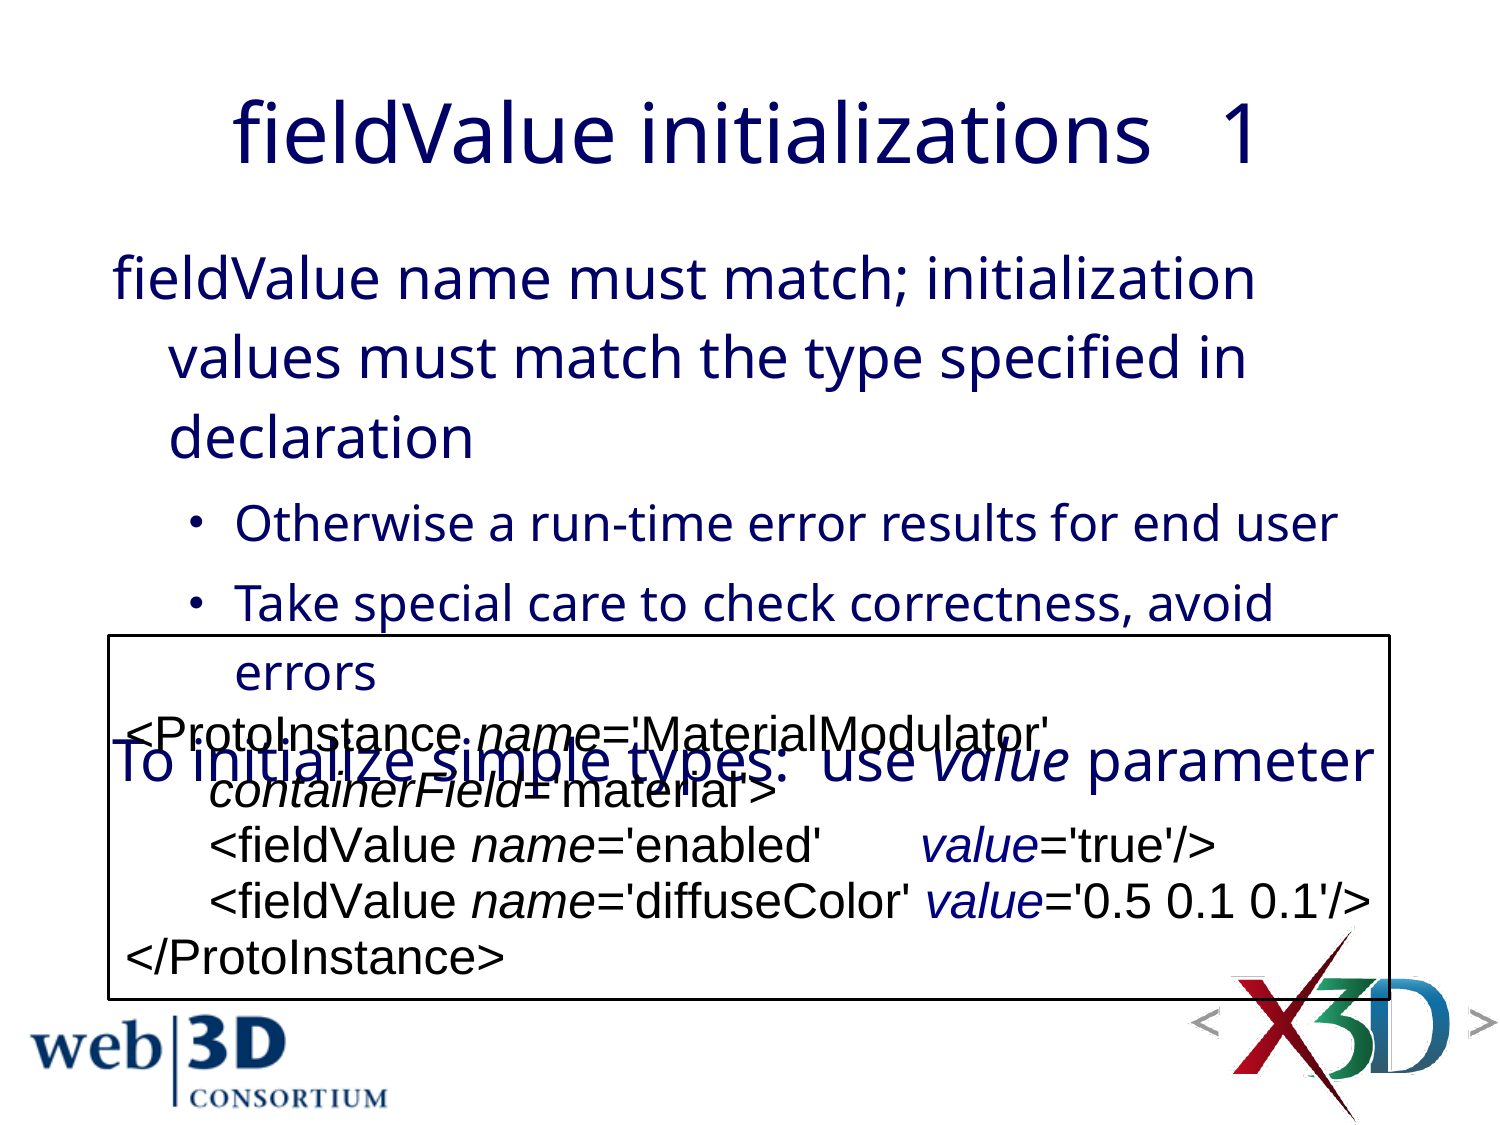

# fieldValue initializations 1
fieldValue name must match; initialization values must match the type specified in declaration
Otherwise a run-time error results for end user
Take special care to check correctness, avoid errors
To initialize simple types: use value parameter
<ProtoInstance name='MaterialModulator'
 containerField='material'>
 <fieldValue name='enabled' value='true'/>
 <fieldValue name='diffuseColor' value='0.5 0.1 0.1'/>
</ProtoInstance>